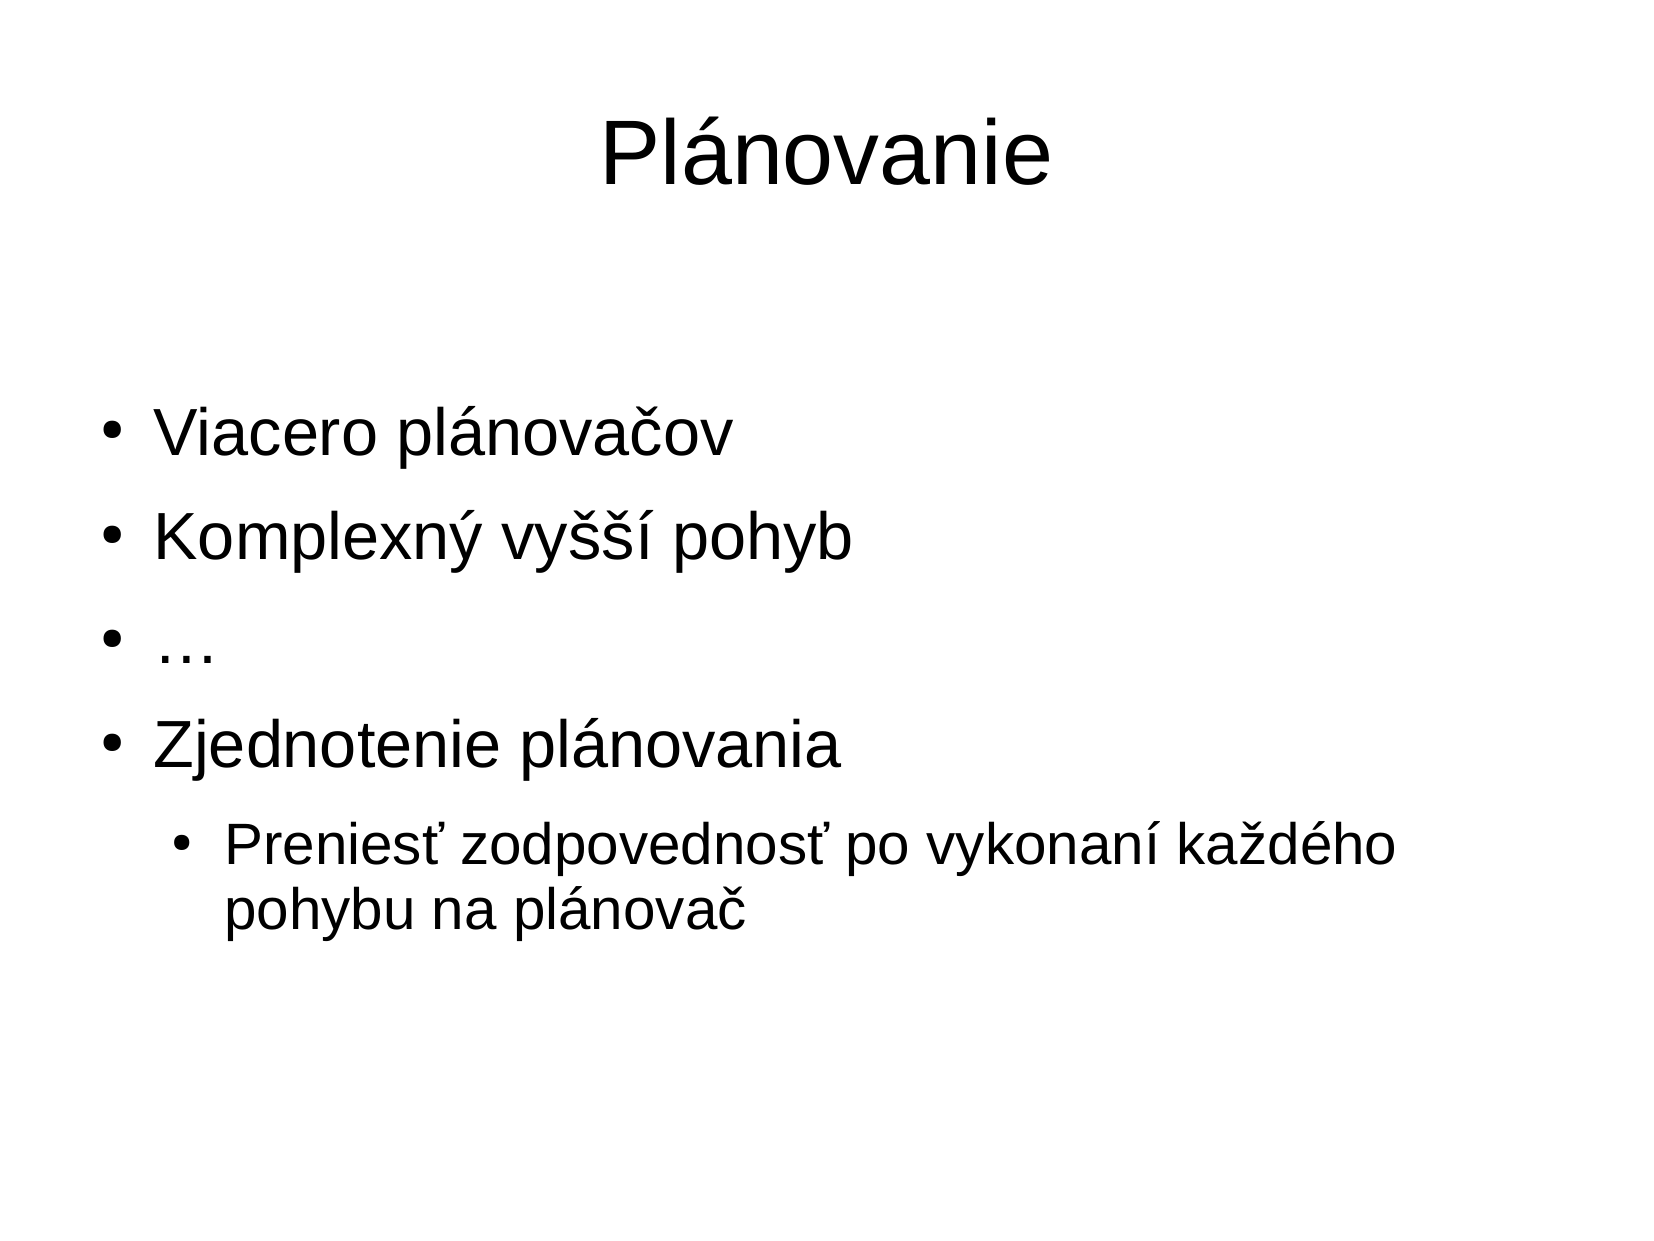

# Plánovanie
Viacero plánovačov
Komplexný vyšší pohyb
…
Zjednotenie plánovania
Preniesť zodpovednosť po vykonaní každého pohybu na plánovač